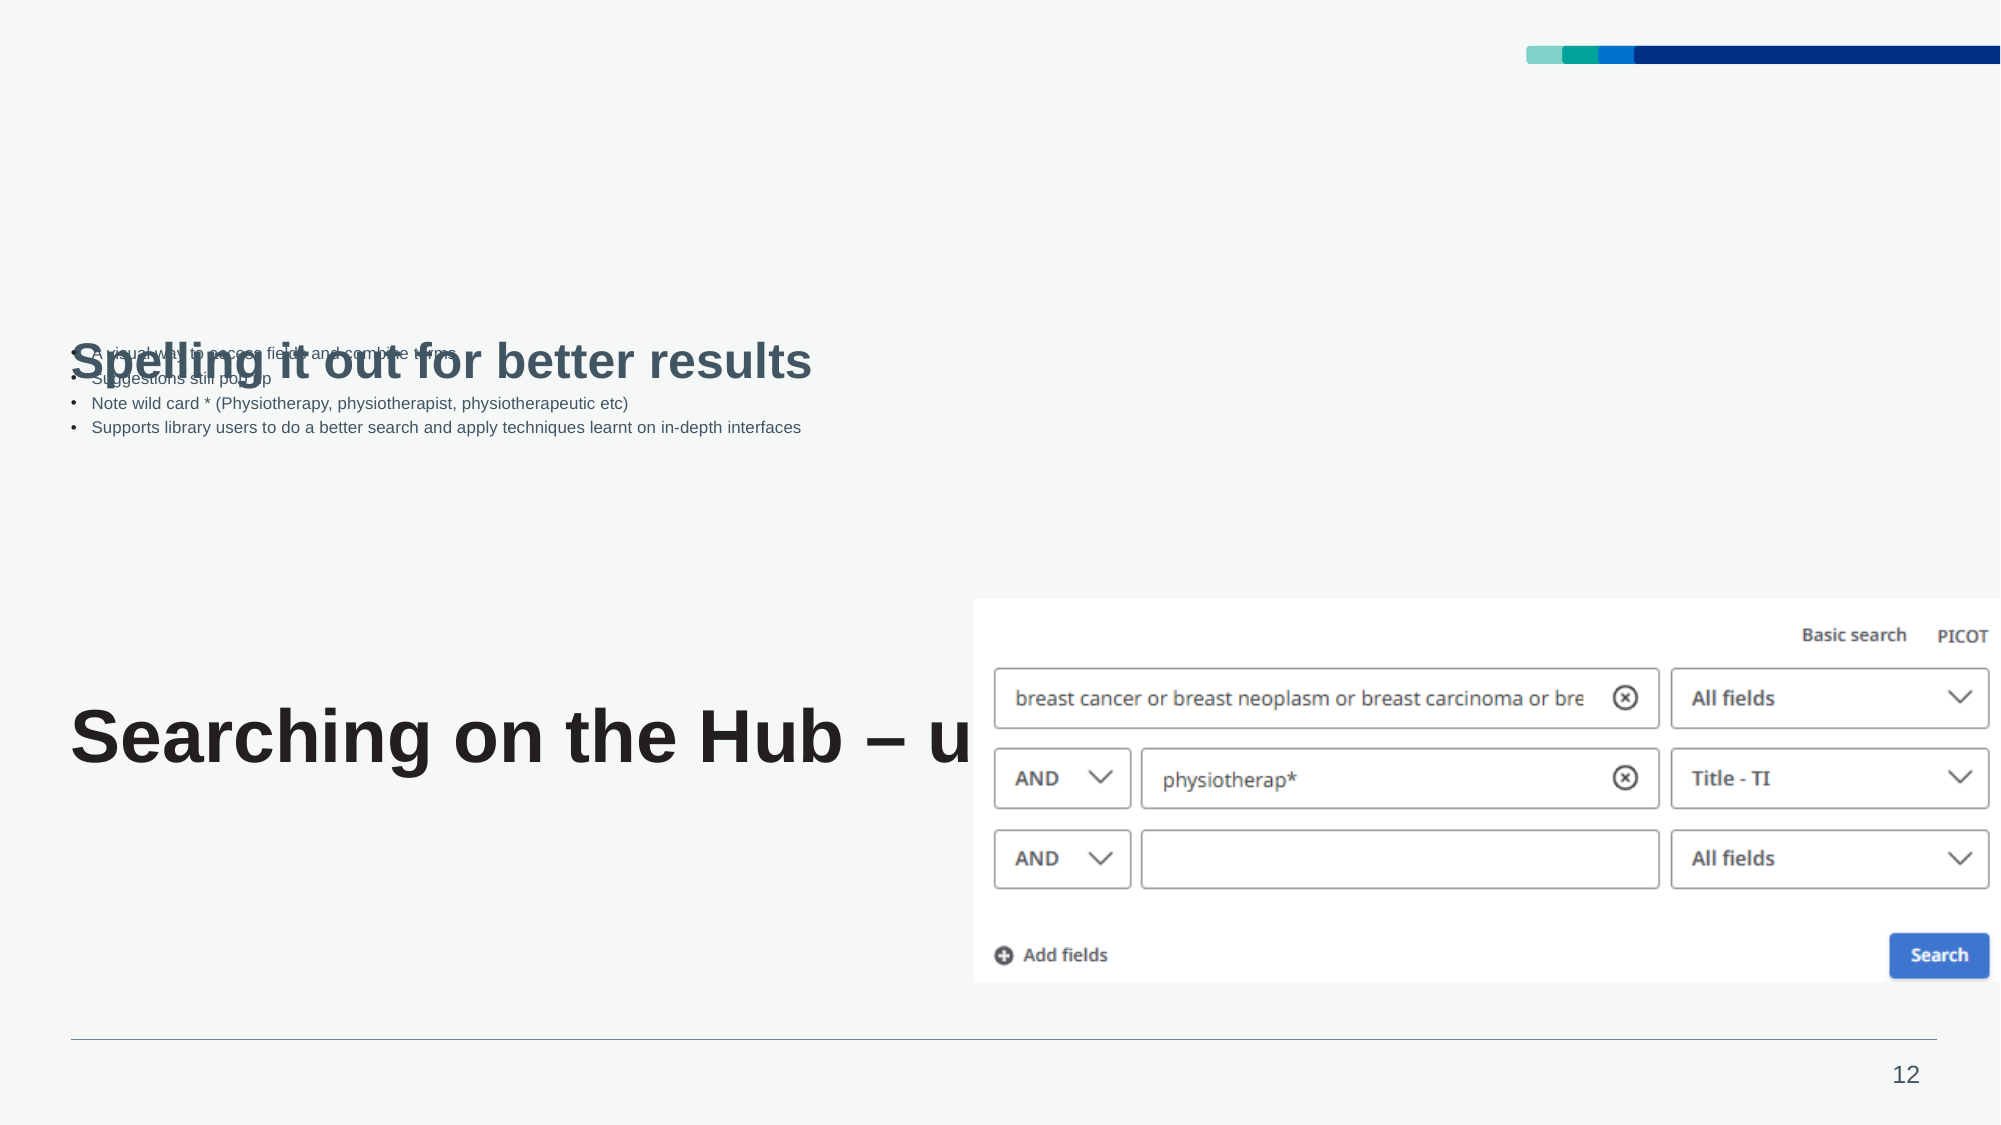

Spelling it out for better results
A visual way to access fields and combine terms
Suggestions still pop up
Note wild card * (Physiotherapy, physiotherapist, physiotherapeutic etc)
Supports library users to do a better search and apply techniques learnt on in-depth interfaces
# Searching on the Hub – using advanced search